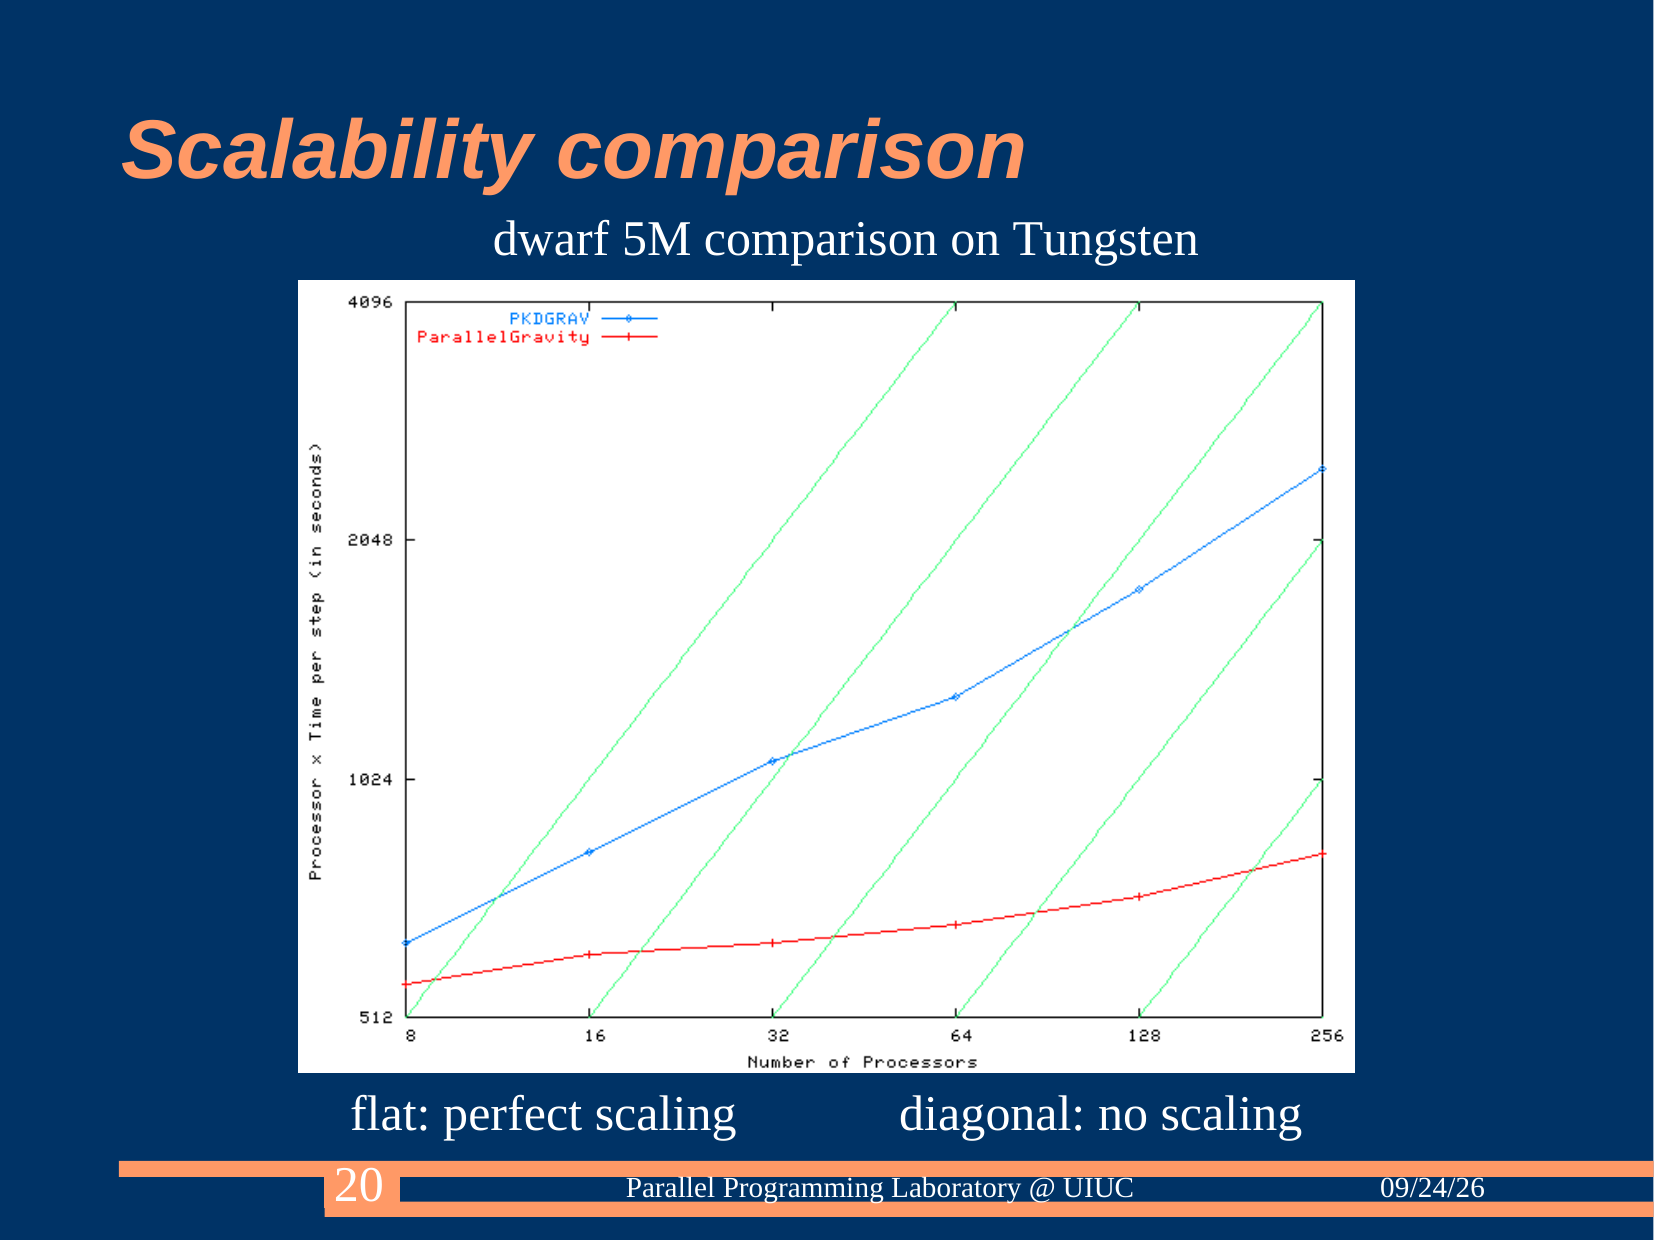

# Scalability comparison
dwarf 5M comparison on Tungsten
flat: perfect scaling diagonal: no scaling
Parallel Programming Laboratory @ UIUC